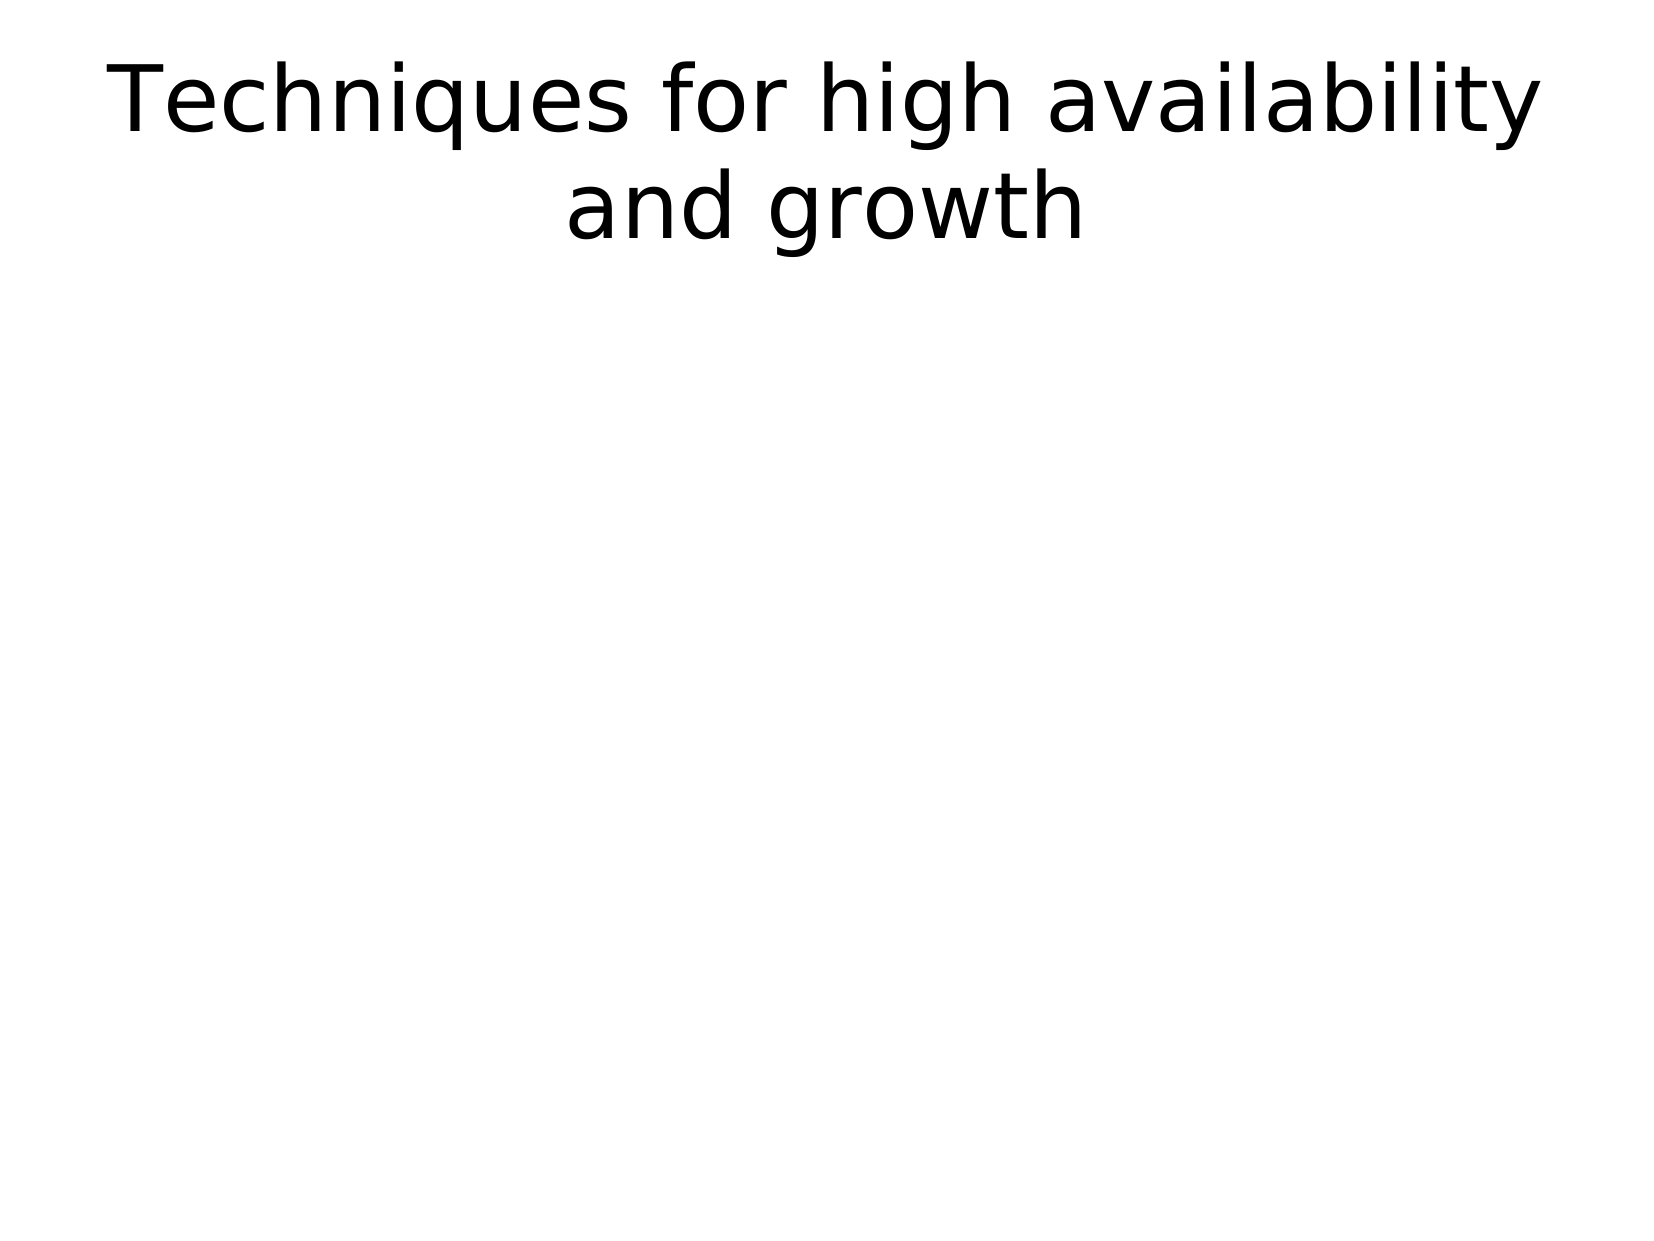

# Techniques for high availability and growth